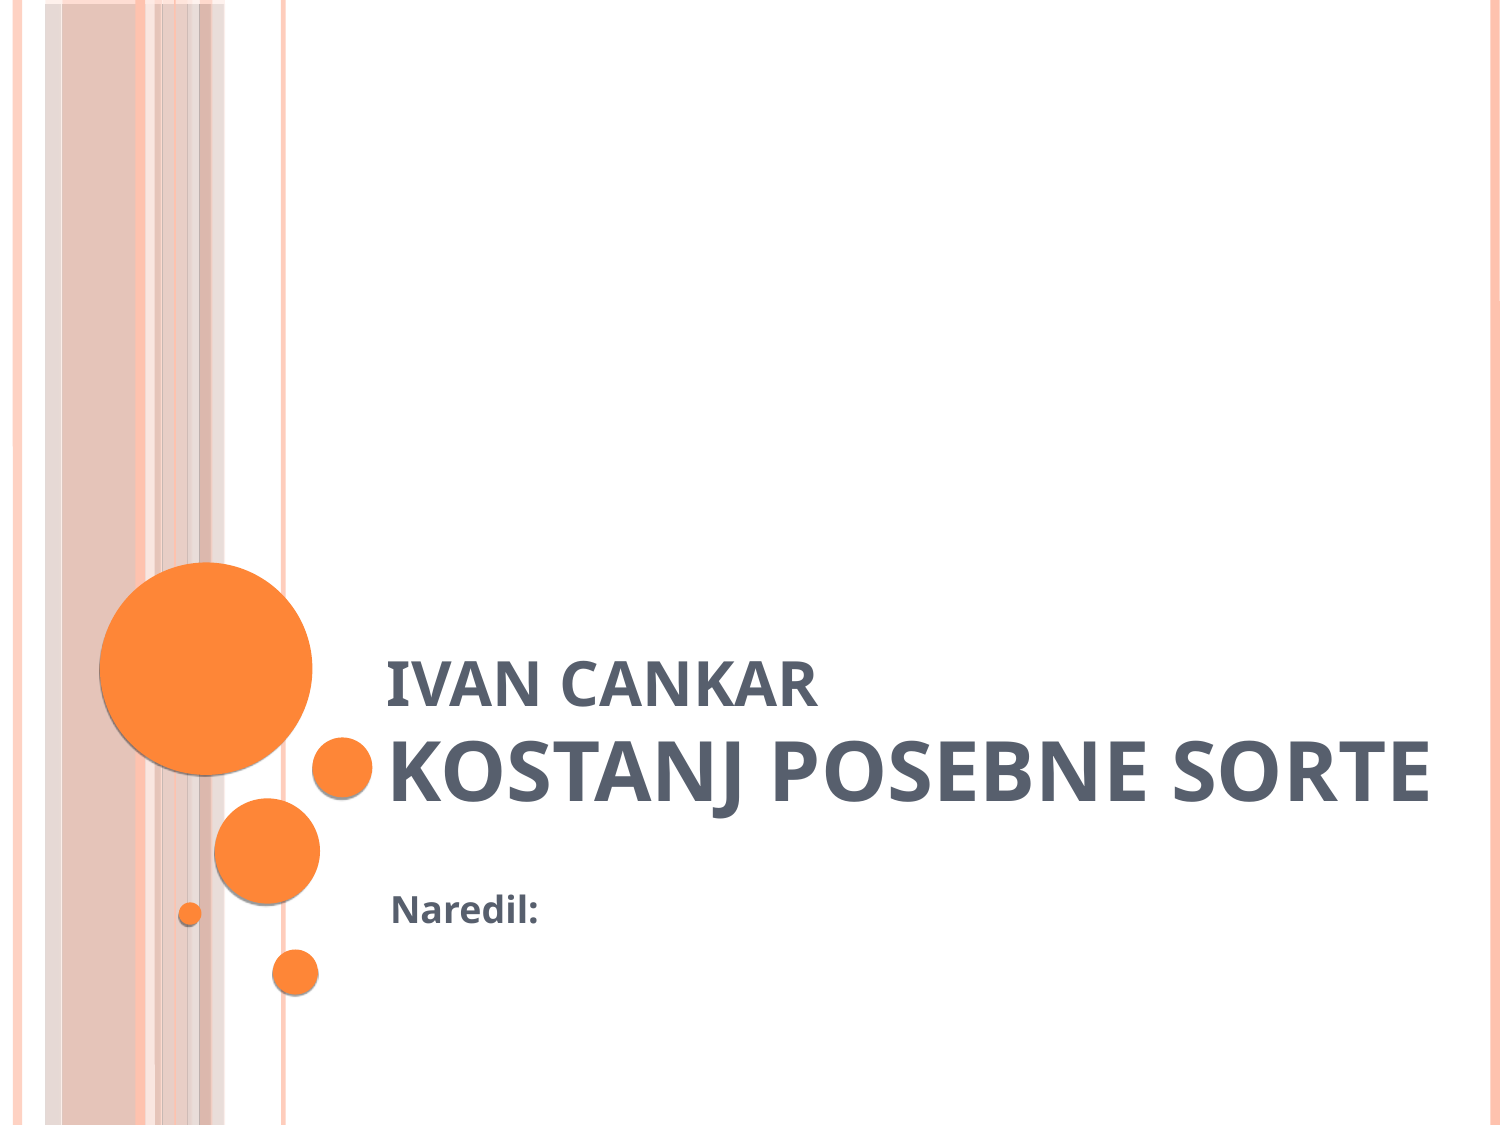

# Ivan Cankar Kostanj posebne sorte
Naredil: